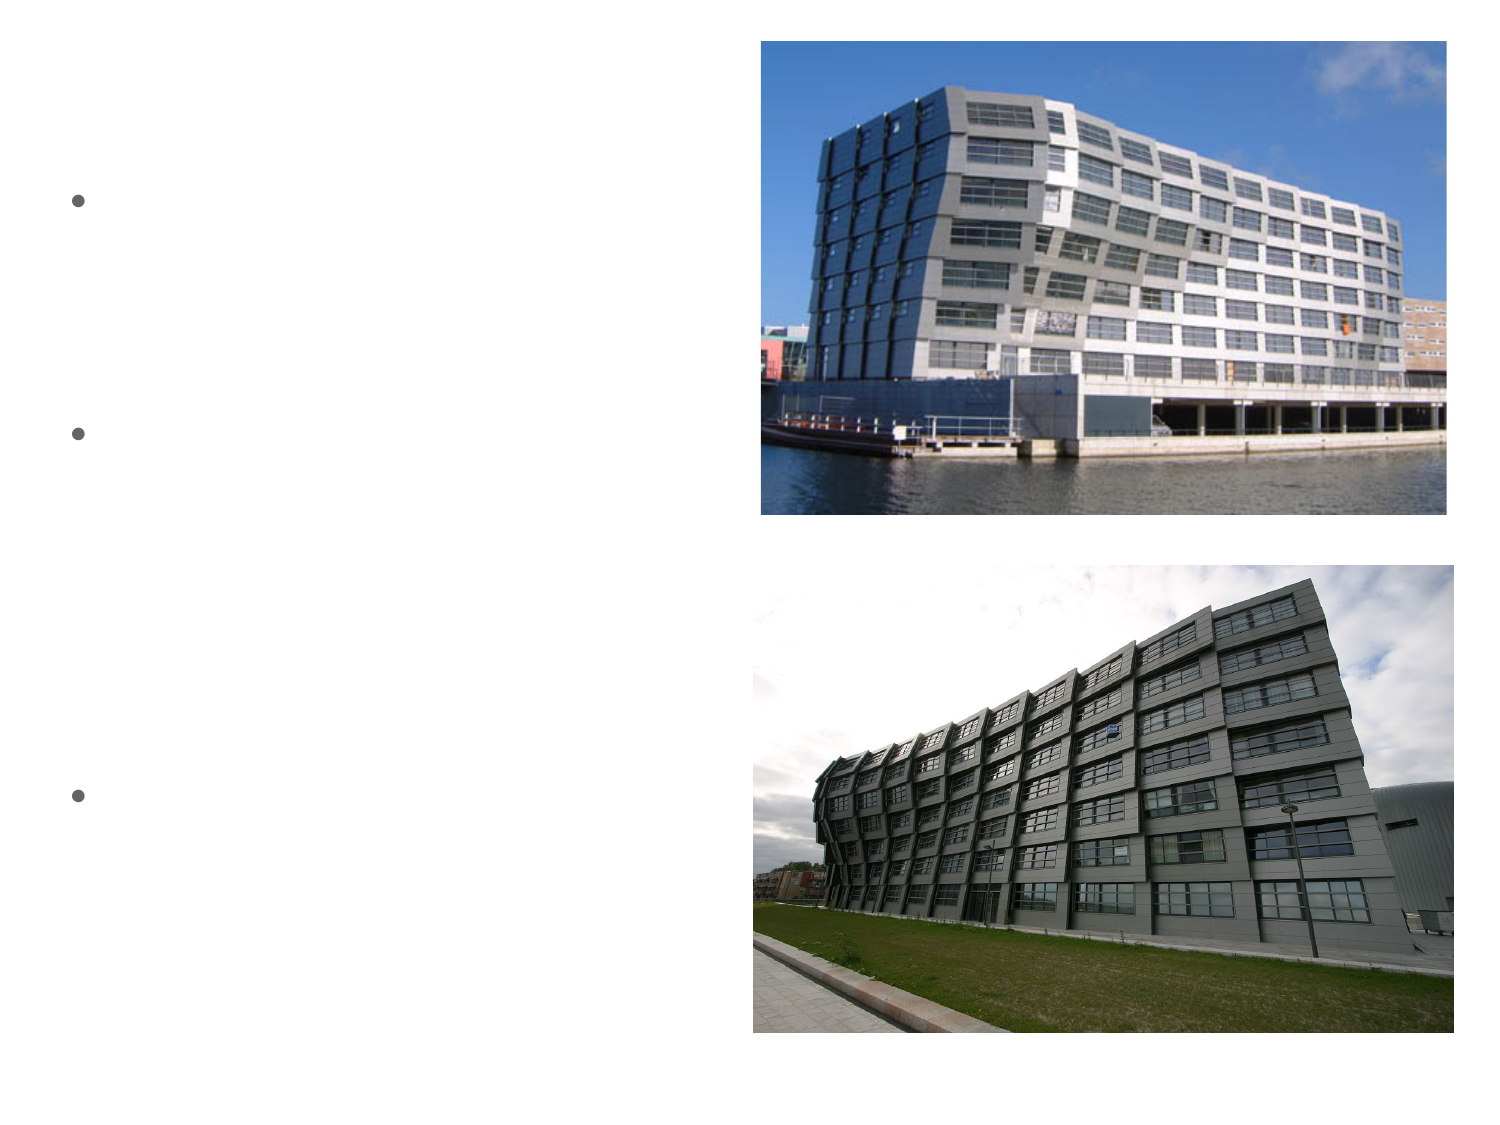

# The design
The scaly facades are made up of zinc-clad flat panels.
 The dwellings are arranged in 6 storeys, and appear to slide out of the facade like partly open matchboxes.
 The outward bulge is strongest on the side facing the water, and it casts a wave-shaped shadow on the facade surface.
Van Zuuk’s buildings usually have a feather-light appearance, but the substantial mass of this building unequivocally marks the boundary of land and water.